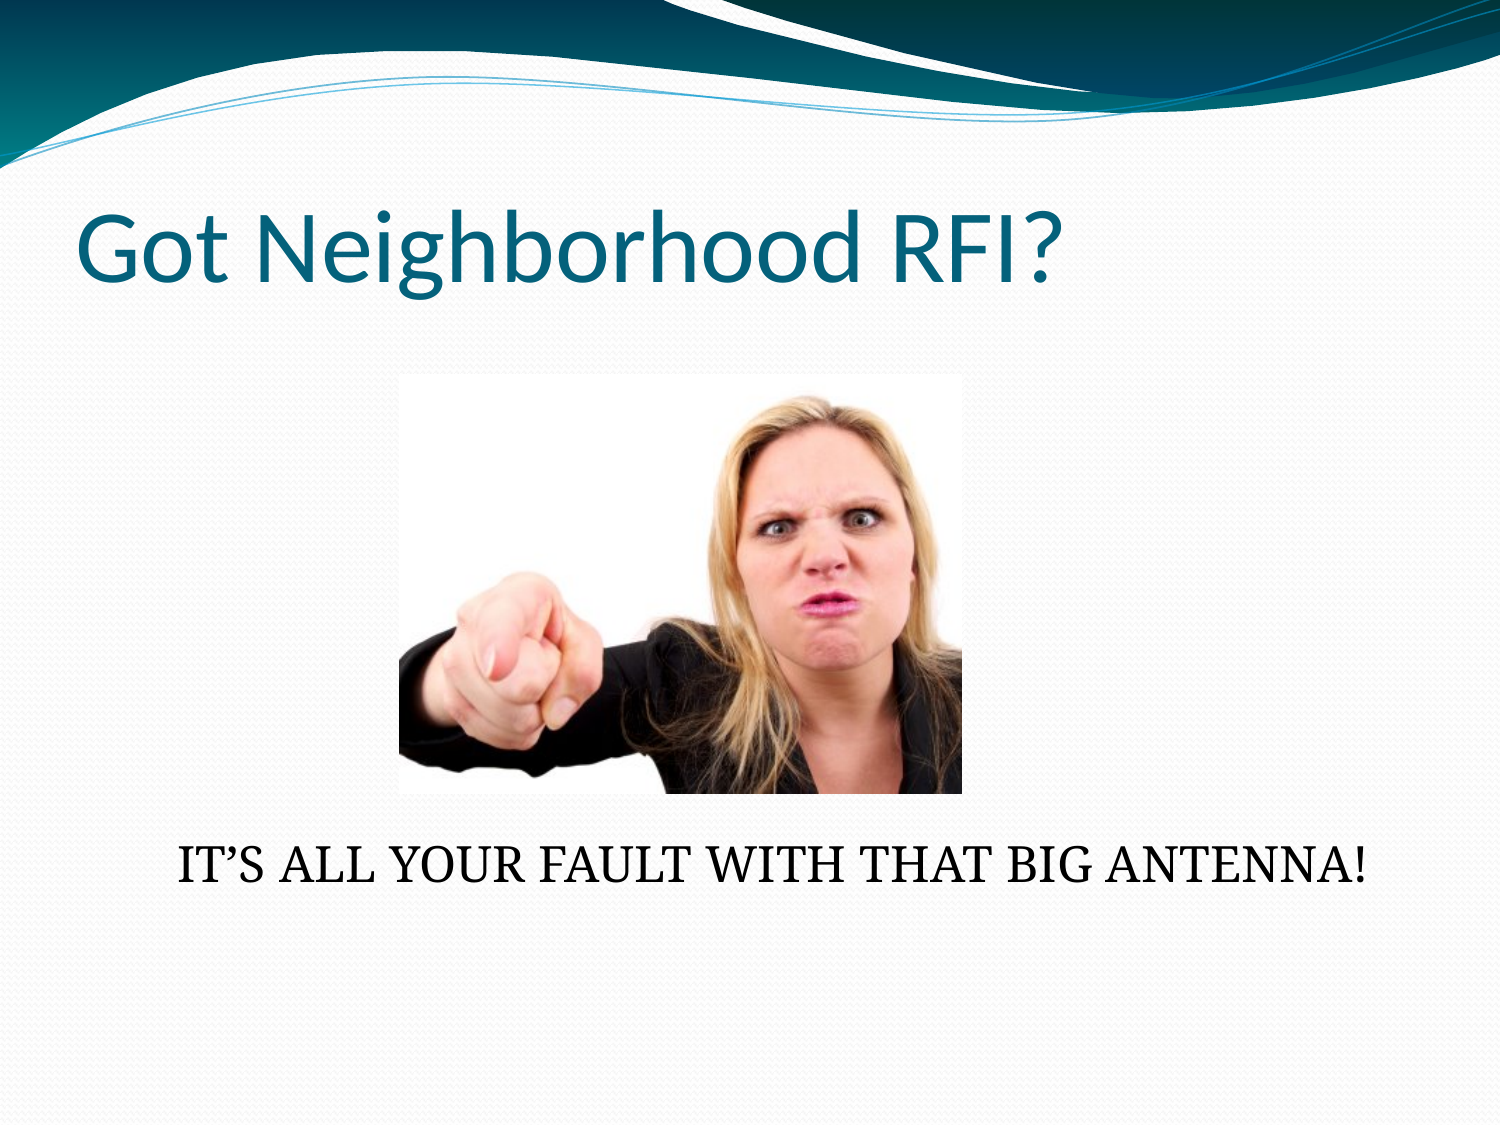

# Got Neighborhood RFI?
IT’S ALL YOUR FAULT WITH THAT BIG ANTENNA!